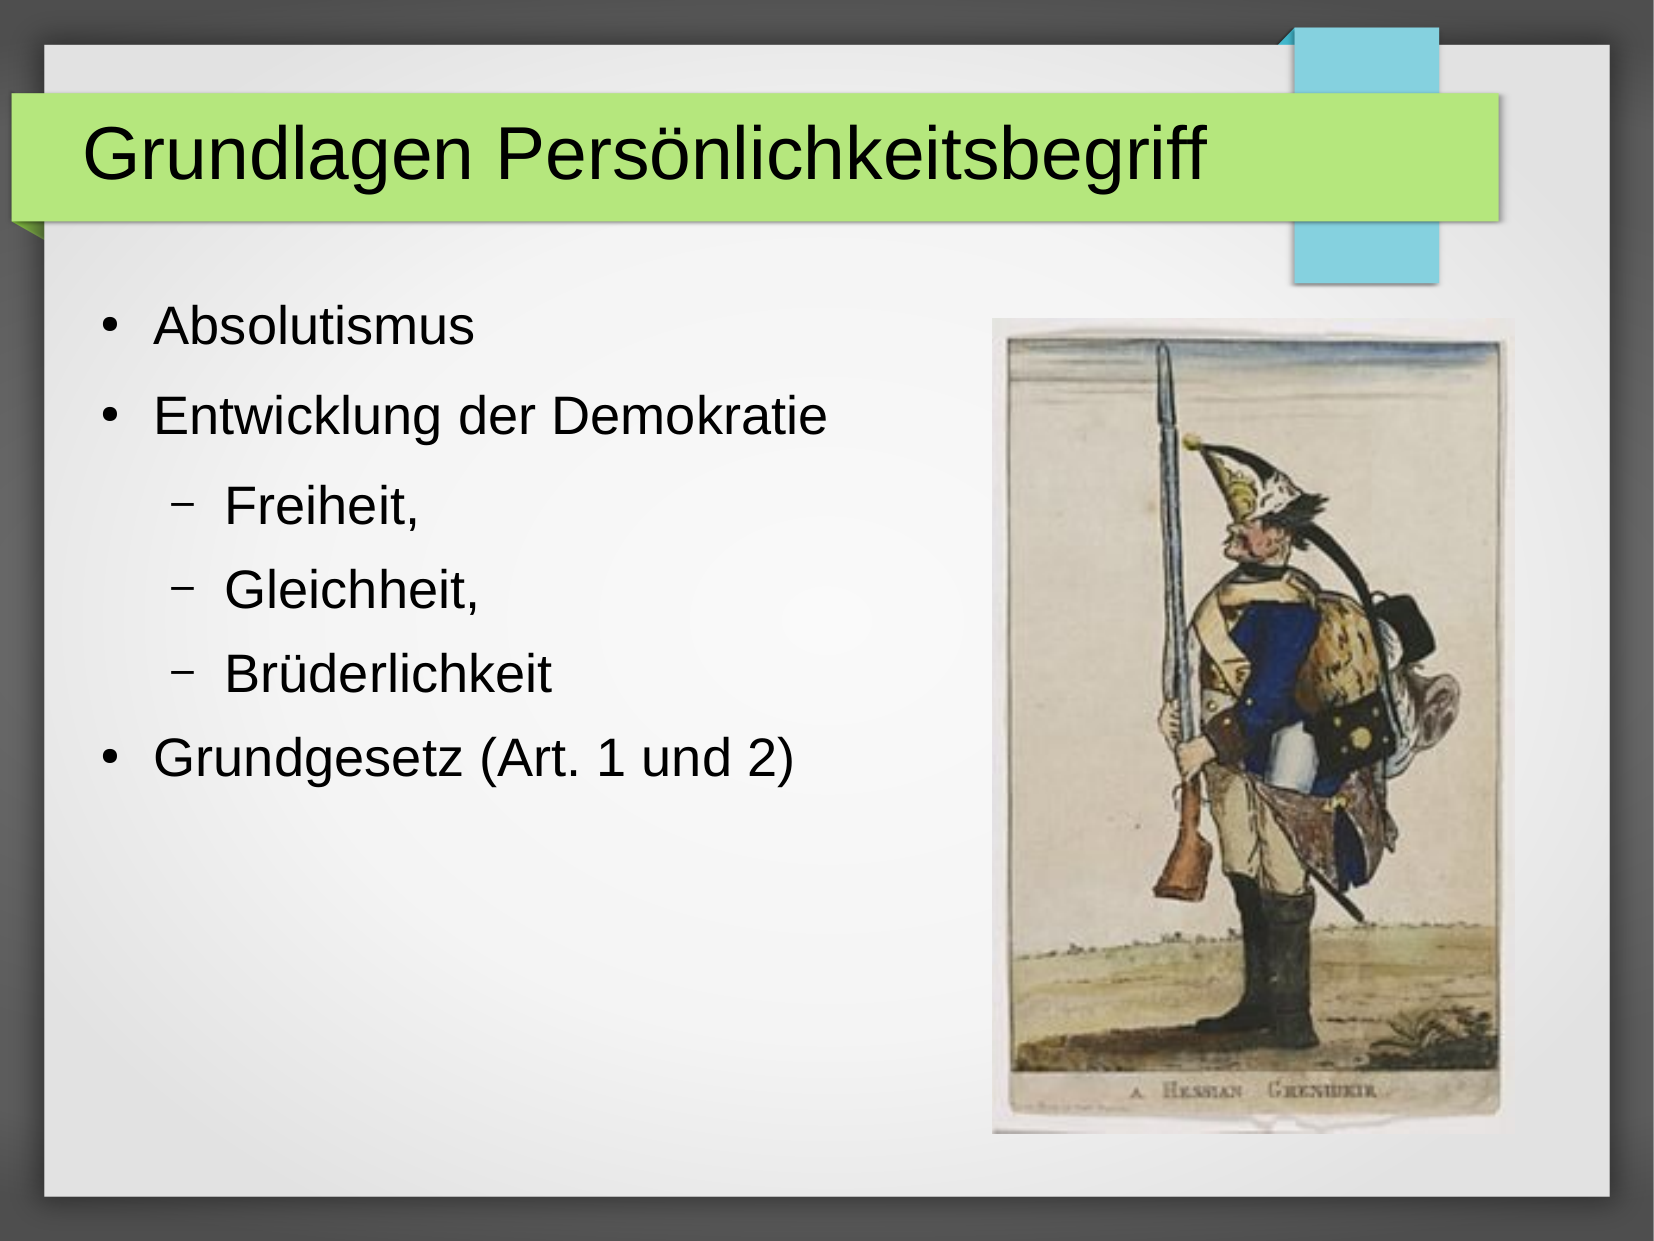

# Grundlagen Persönlichkeitsbegriff
Absolutismus
Entwicklung der Demokratie
Freiheit,
Gleichheit,
Brüderlichkeit
Grundgesetz (Art. 1 und 2)